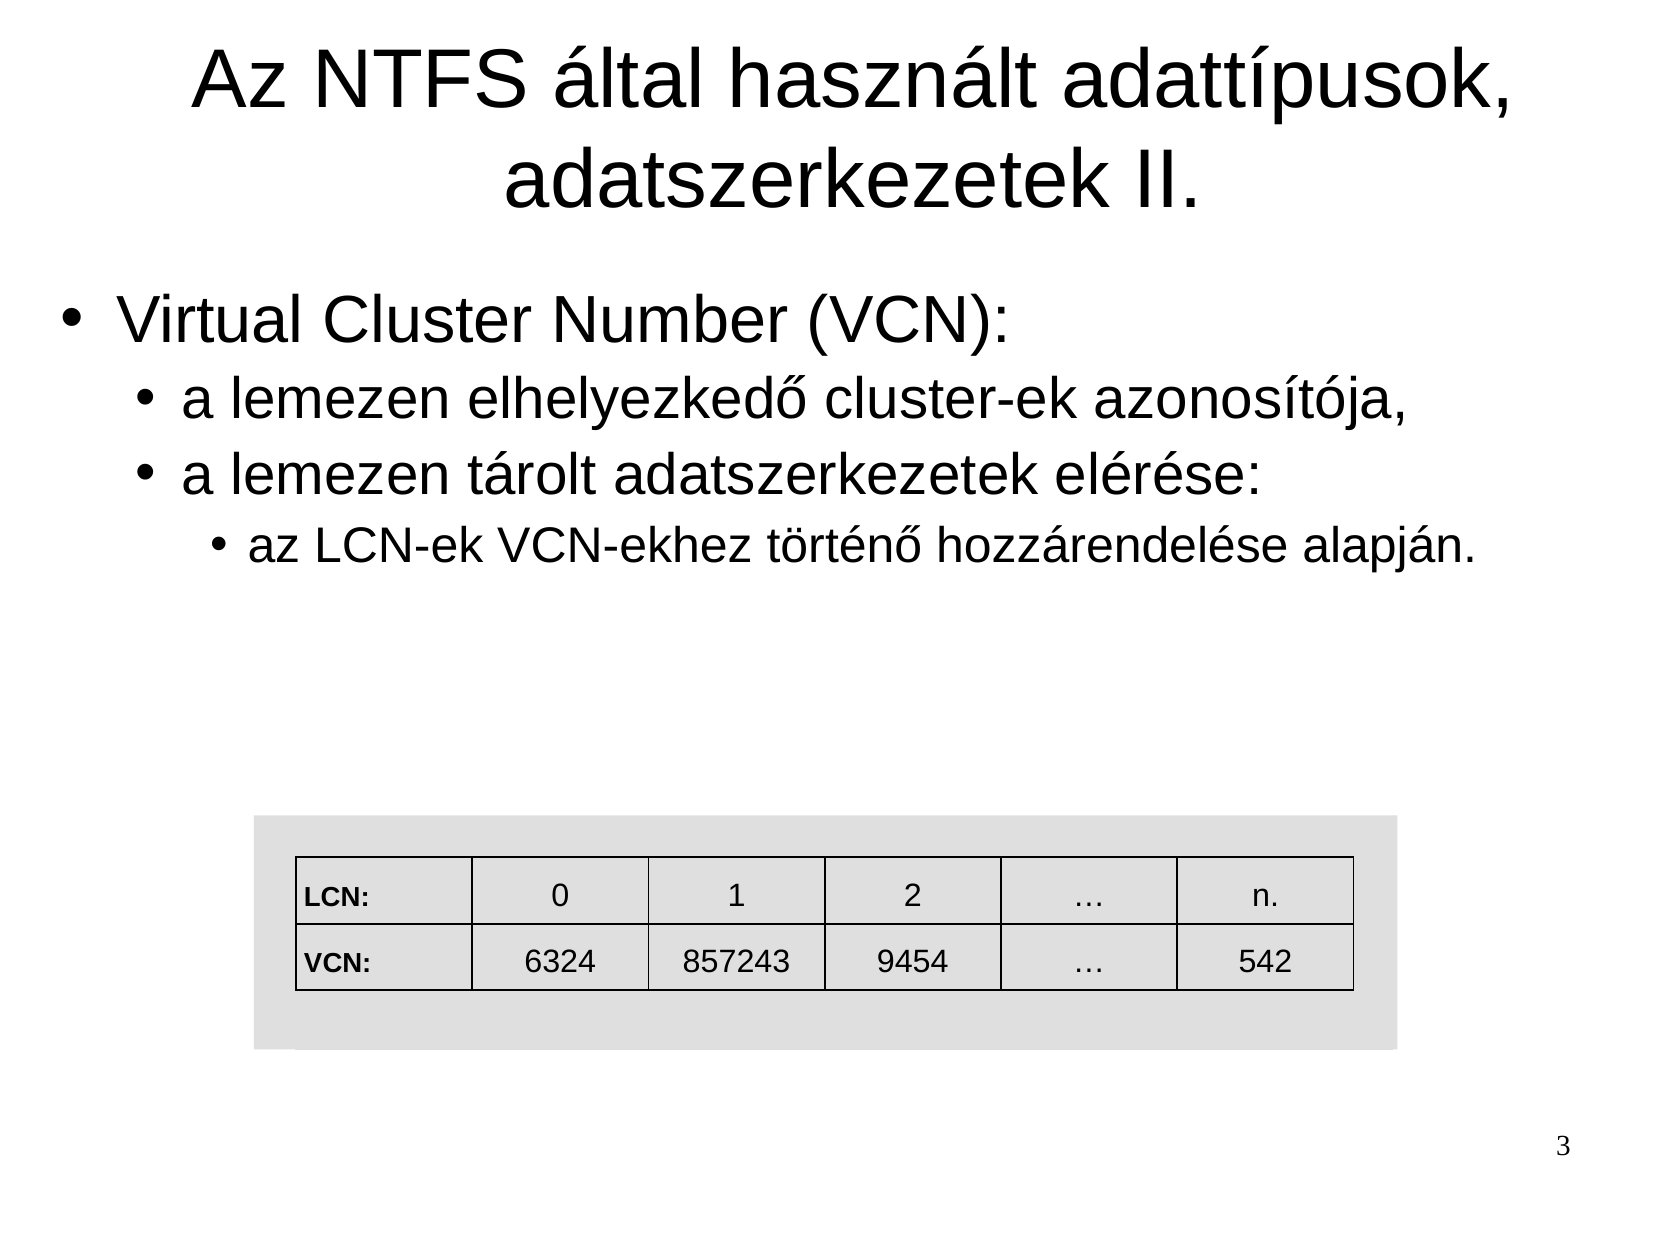

# Az NTFS által használt adattípusok, adatszerkezetek II.
Virtual Cluster Number (VCN):
a lemezen elhelyezkedő cluster-ek azonosítója,
a lemezen tárolt adatszerkezetek elérése:
az LCN-ek VCN-ekhez történő hozzárendelése alapján.
3